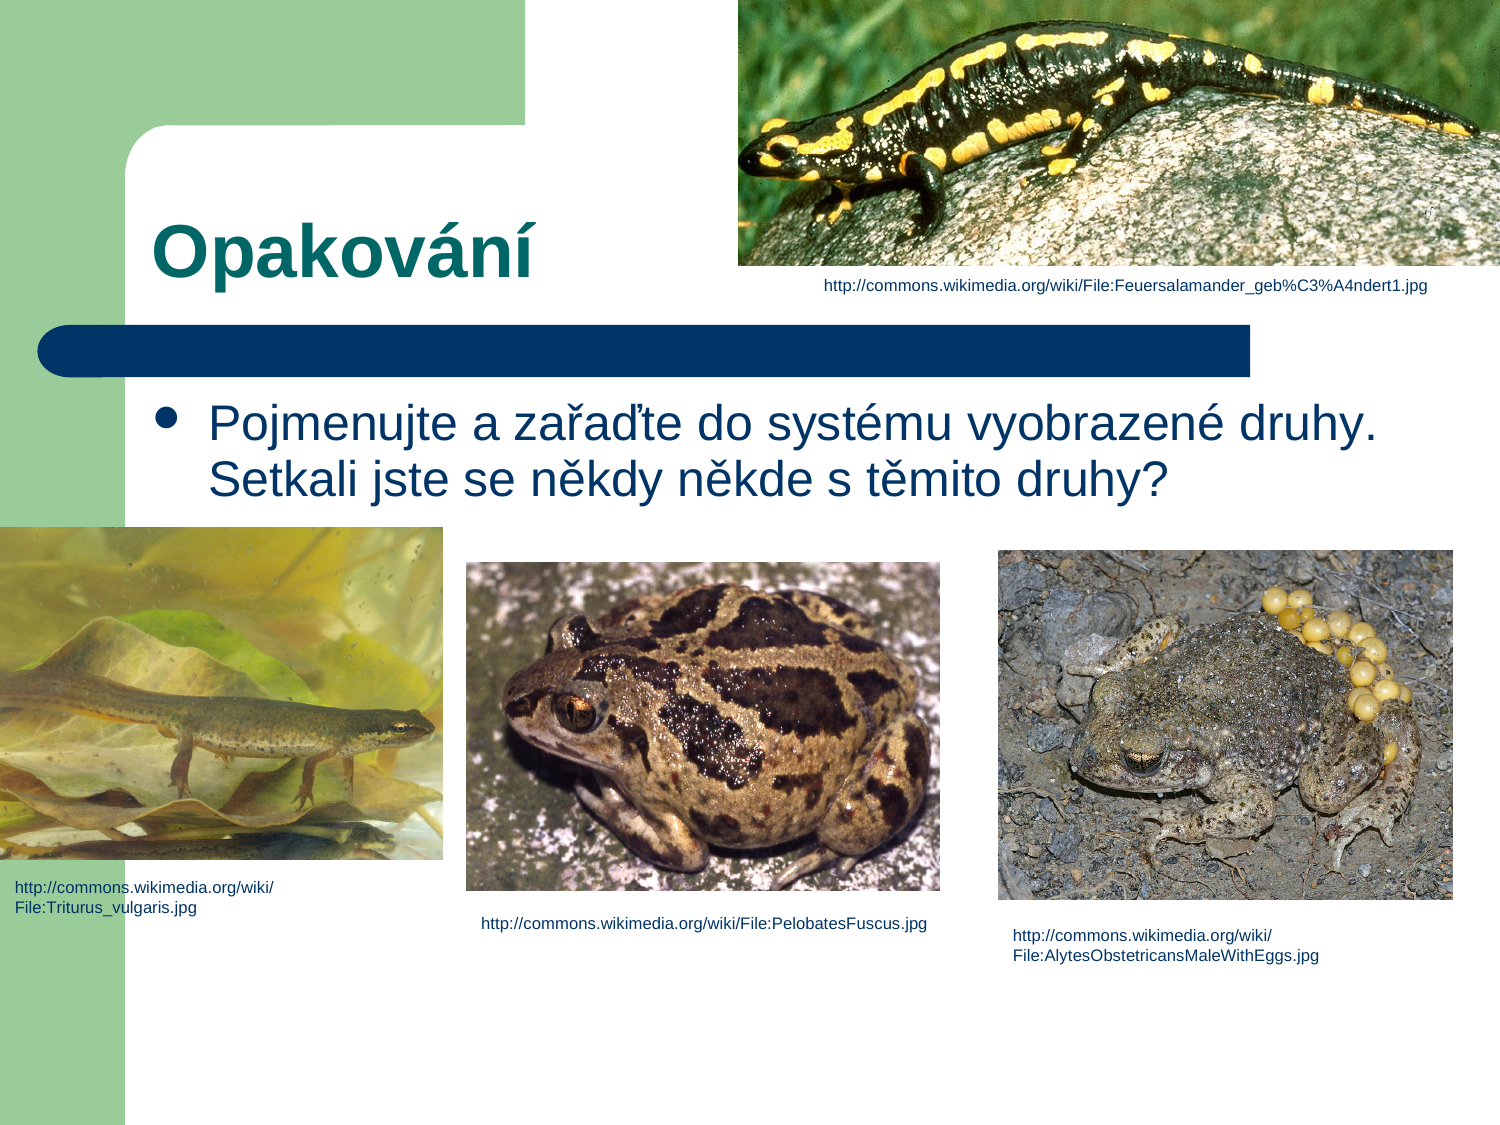

# Opakování
http://commons.wikimedia.org/wiki/File:Feuersalamander_geb%C3%A4ndert1.jpg
Pojmenujte a zařaďte do systému vyobrazené druhy. Setkali jste se někdy někde s těmito druhy?
http://commons.wikimedia.org/wiki/File:Triturus_vulgaris.jpg
http://commons.wikimedia.org/wiki/File:PelobatesFuscus.jpg
http://commons.wikimedia.org/wiki/File:AlytesObstetricansMaleWithEggs.jpg